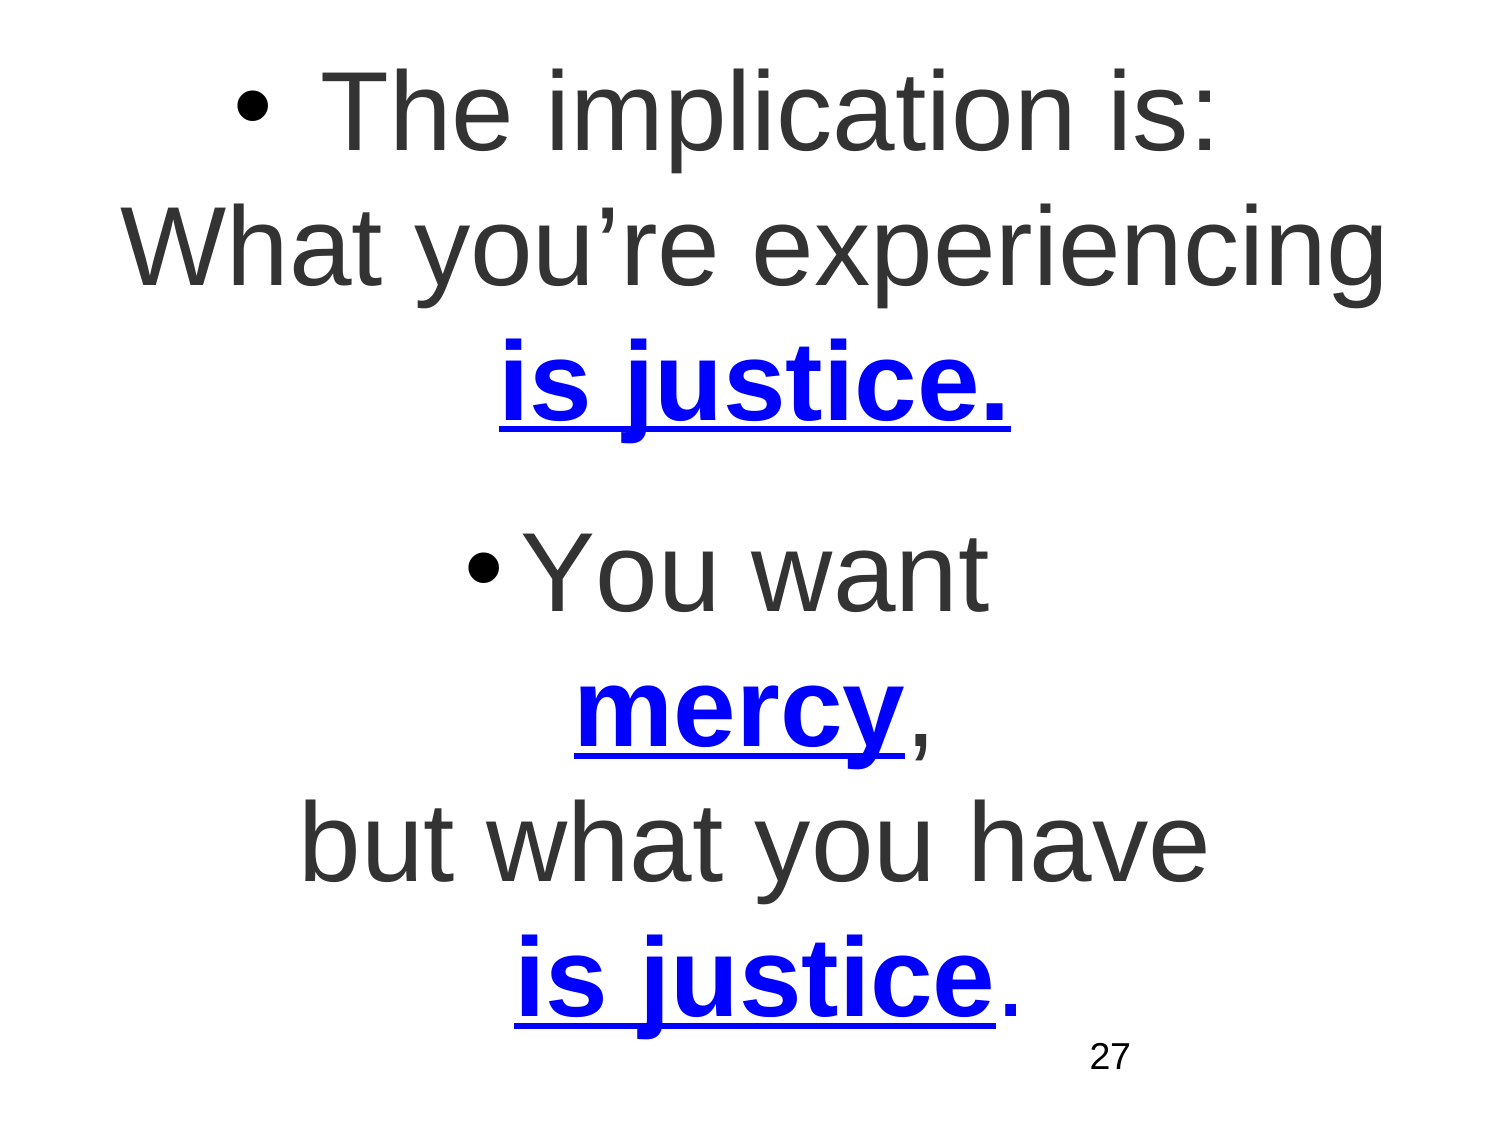

# The implication is: What you’re experiencing is justice.
You want
mercy,
but what you have
is justice.
27